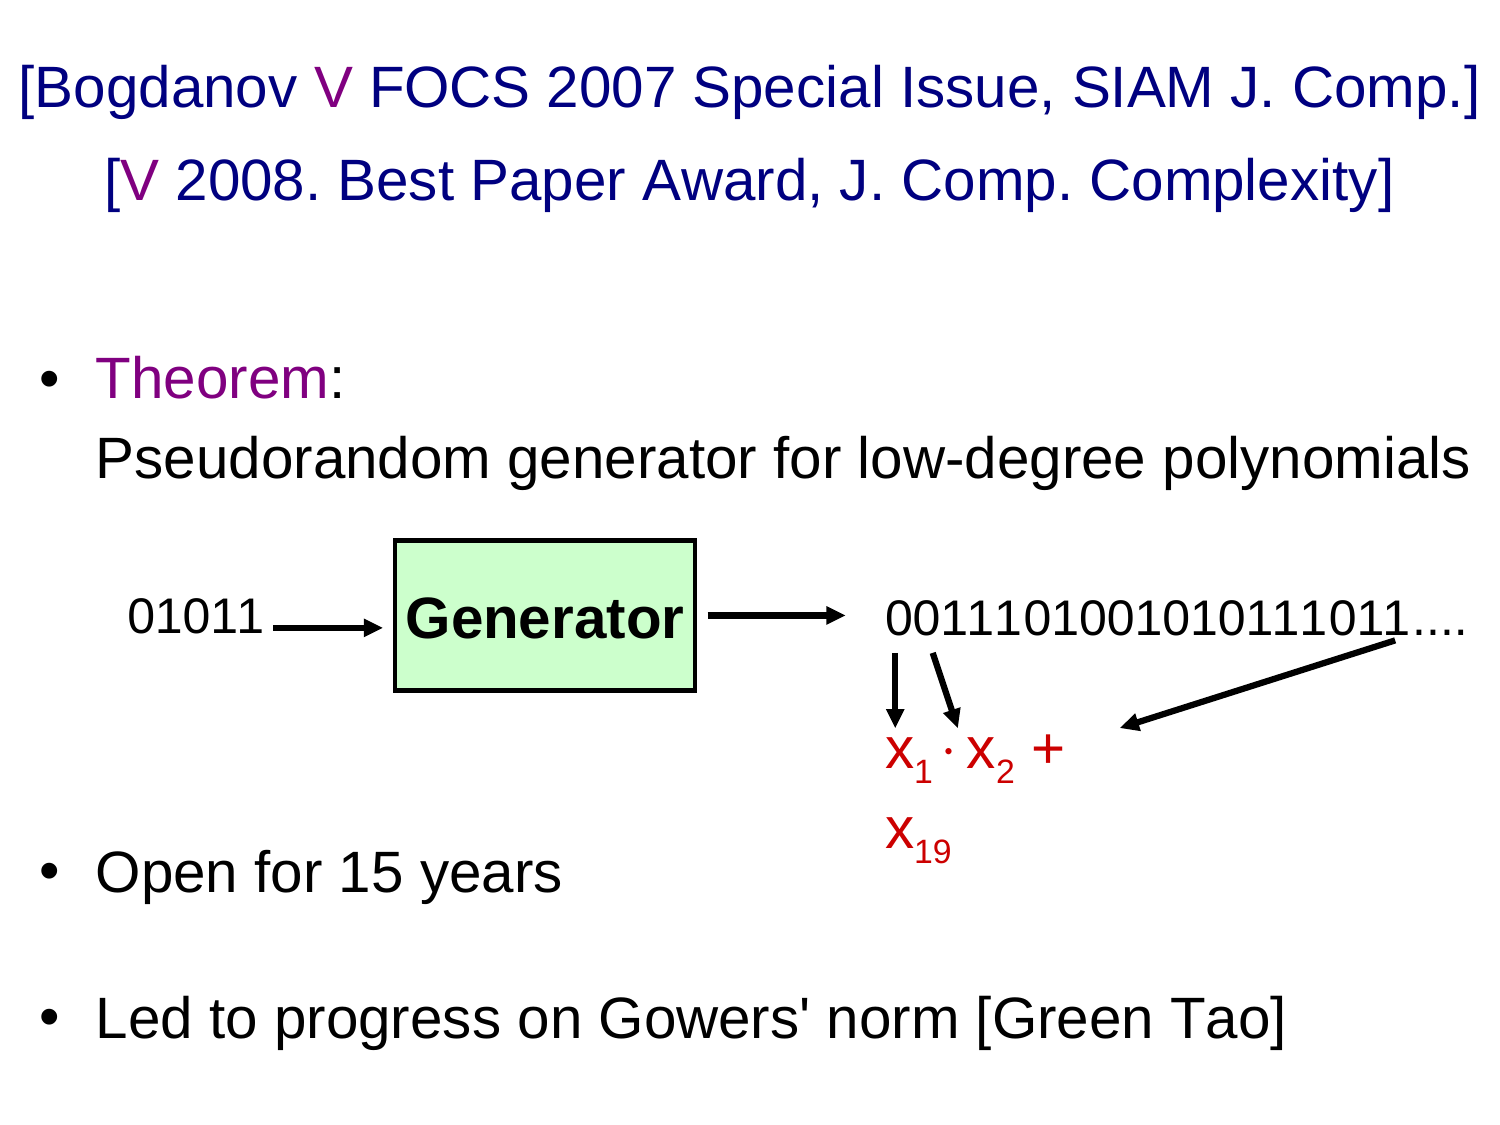

[Bogdanov V FOCS 2007 Special Issue, SIAM J. Comp.]
[V 2008. Best Paper Award, J. Comp. Complexity]
# Theorem:
Pseudorandom generator for low-degree polynomials
Open for 15 years
Led to progress on Gowers' norm [Green Tao]
Generator
01011
0011101001010111011....
x1x2 + x19